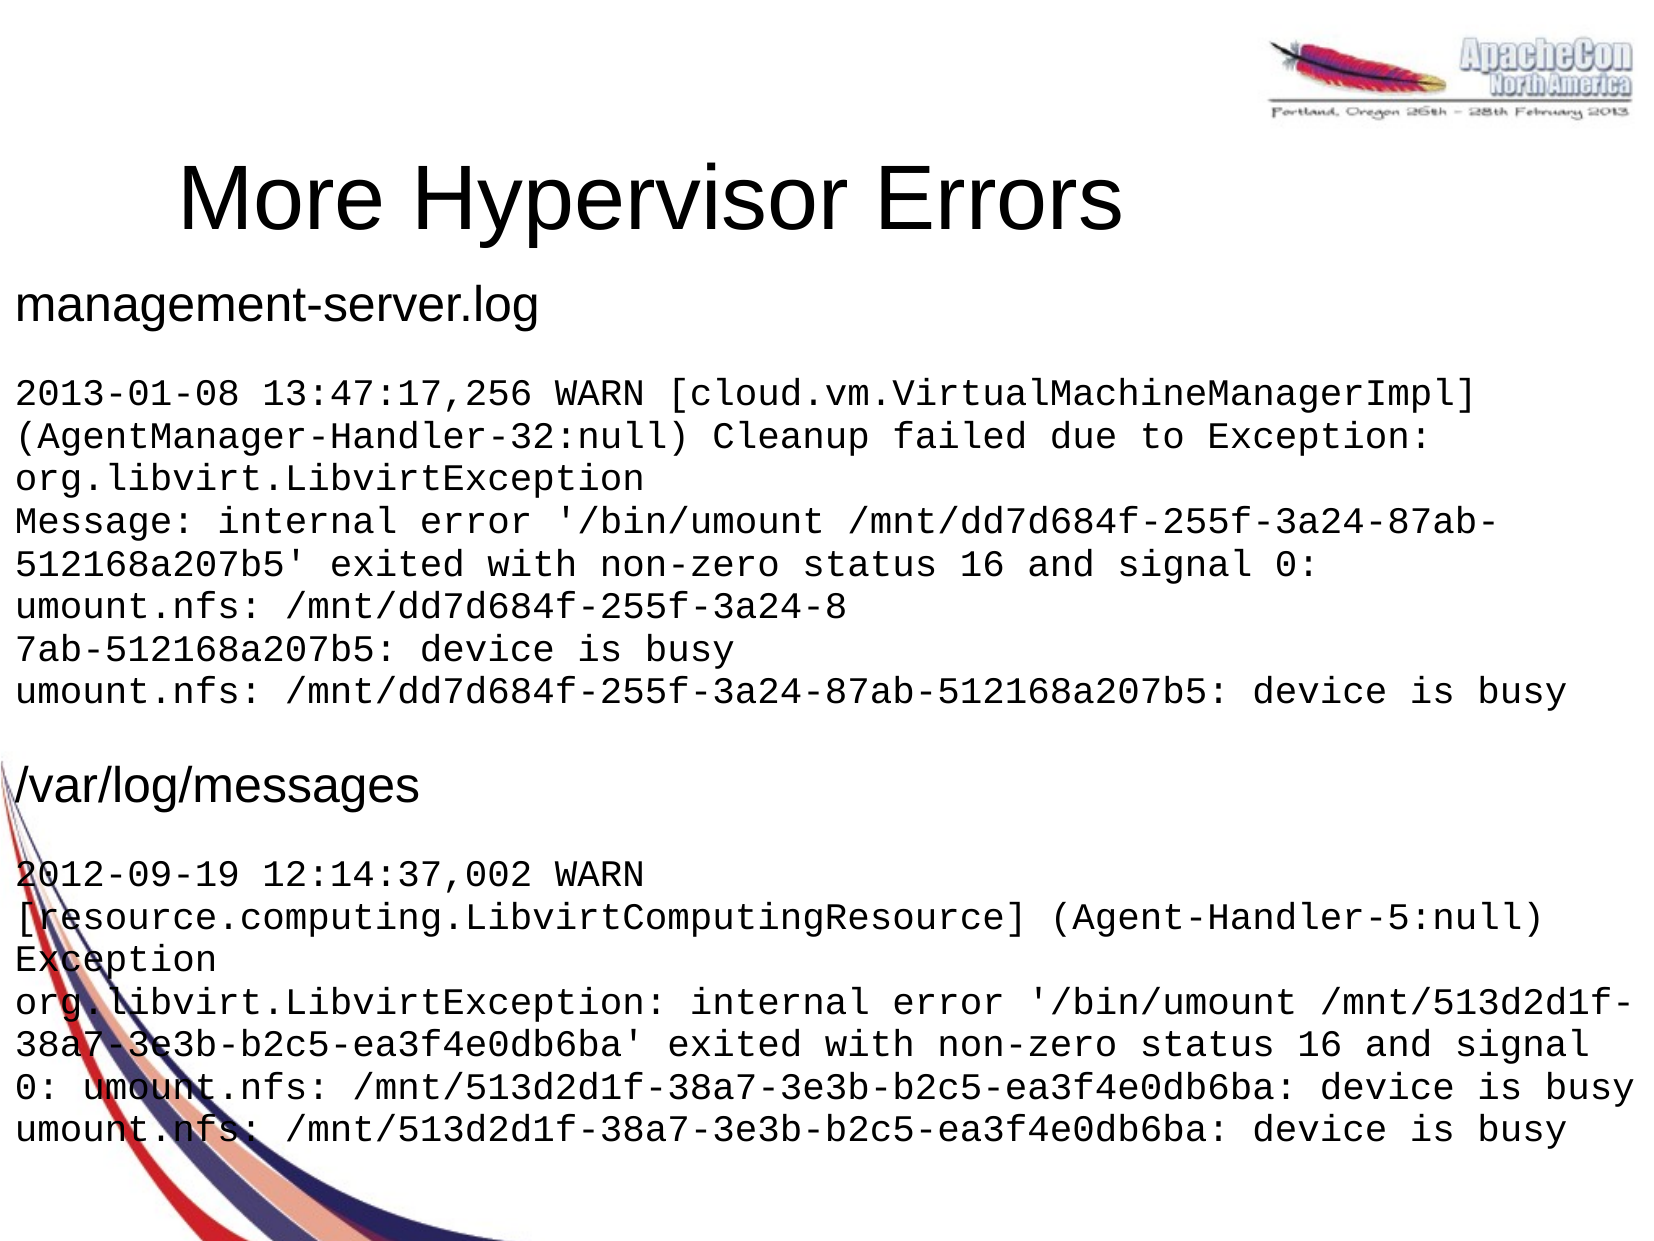

# More Hypervisor Errors
management-server.log
2013-01-08 13:47:17,256 WARN [cloud.vm.VirtualMachineManagerImpl] (AgentManager-Handler-32:null) Cleanup failed due to Exception: org.libvirt.LibvirtException
Message: internal error '/bin/umount /mnt/dd7d684f-255f-3a24-87ab-512168a207b5' exited with non-zero status 16 and signal 0: umount.nfs: /mnt/dd7d684f-255f-3a24-8
7ab-512168a207b5: device is busy
umount.nfs: /mnt/dd7d684f-255f-3a24-87ab-512168a207b5: device is busy
/var/log/messages
2012-09-19 12:14:37,002 WARN [resource.computing.LibvirtComputingResource] (Agent-Handler-5:null) Exception
org.libvirt.LibvirtException: internal error '/bin/umount /mnt/513d2d1f-38a7-3e3b-b2c5-ea3f4e0db6ba' exited with non-zero status 16 and signal 0: umount.nfs: /mnt/513d2d1f-38a7-3e3b-b2c5-ea3f4e0db6ba: device is busy
umount.nfs: /mnt/513d2d1f-38a7-3e3b-b2c5-ea3f4e0db6ba: device is busy